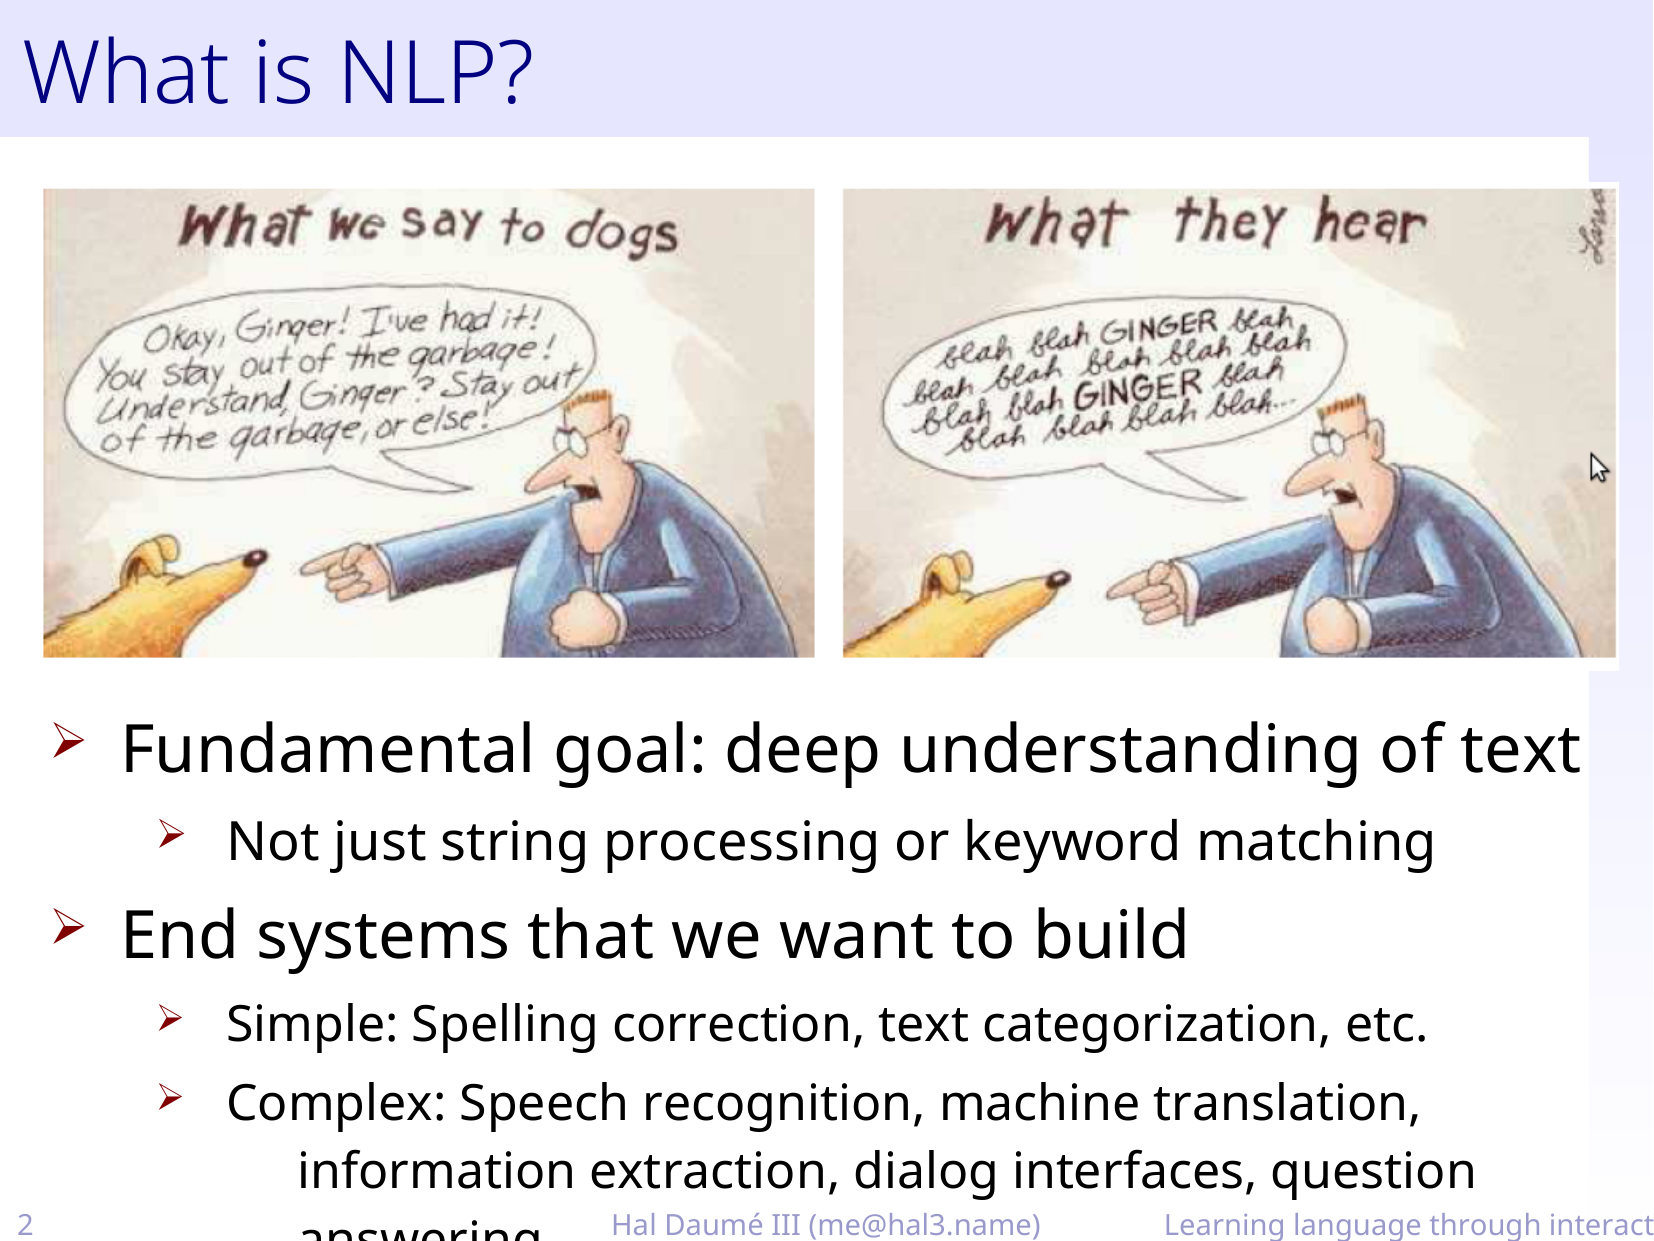

# What is NLP?
Fundamental goal: deep understanding of text
Not just string processing or keyword matching
End systems that we want to build
Simple: Spelling correction, text categorization, etc.
Complex: Speech recognition, machine translation, information extraction, dialog interfaces, question answering
Unknown: human-level comprehension (more than just NLP?)